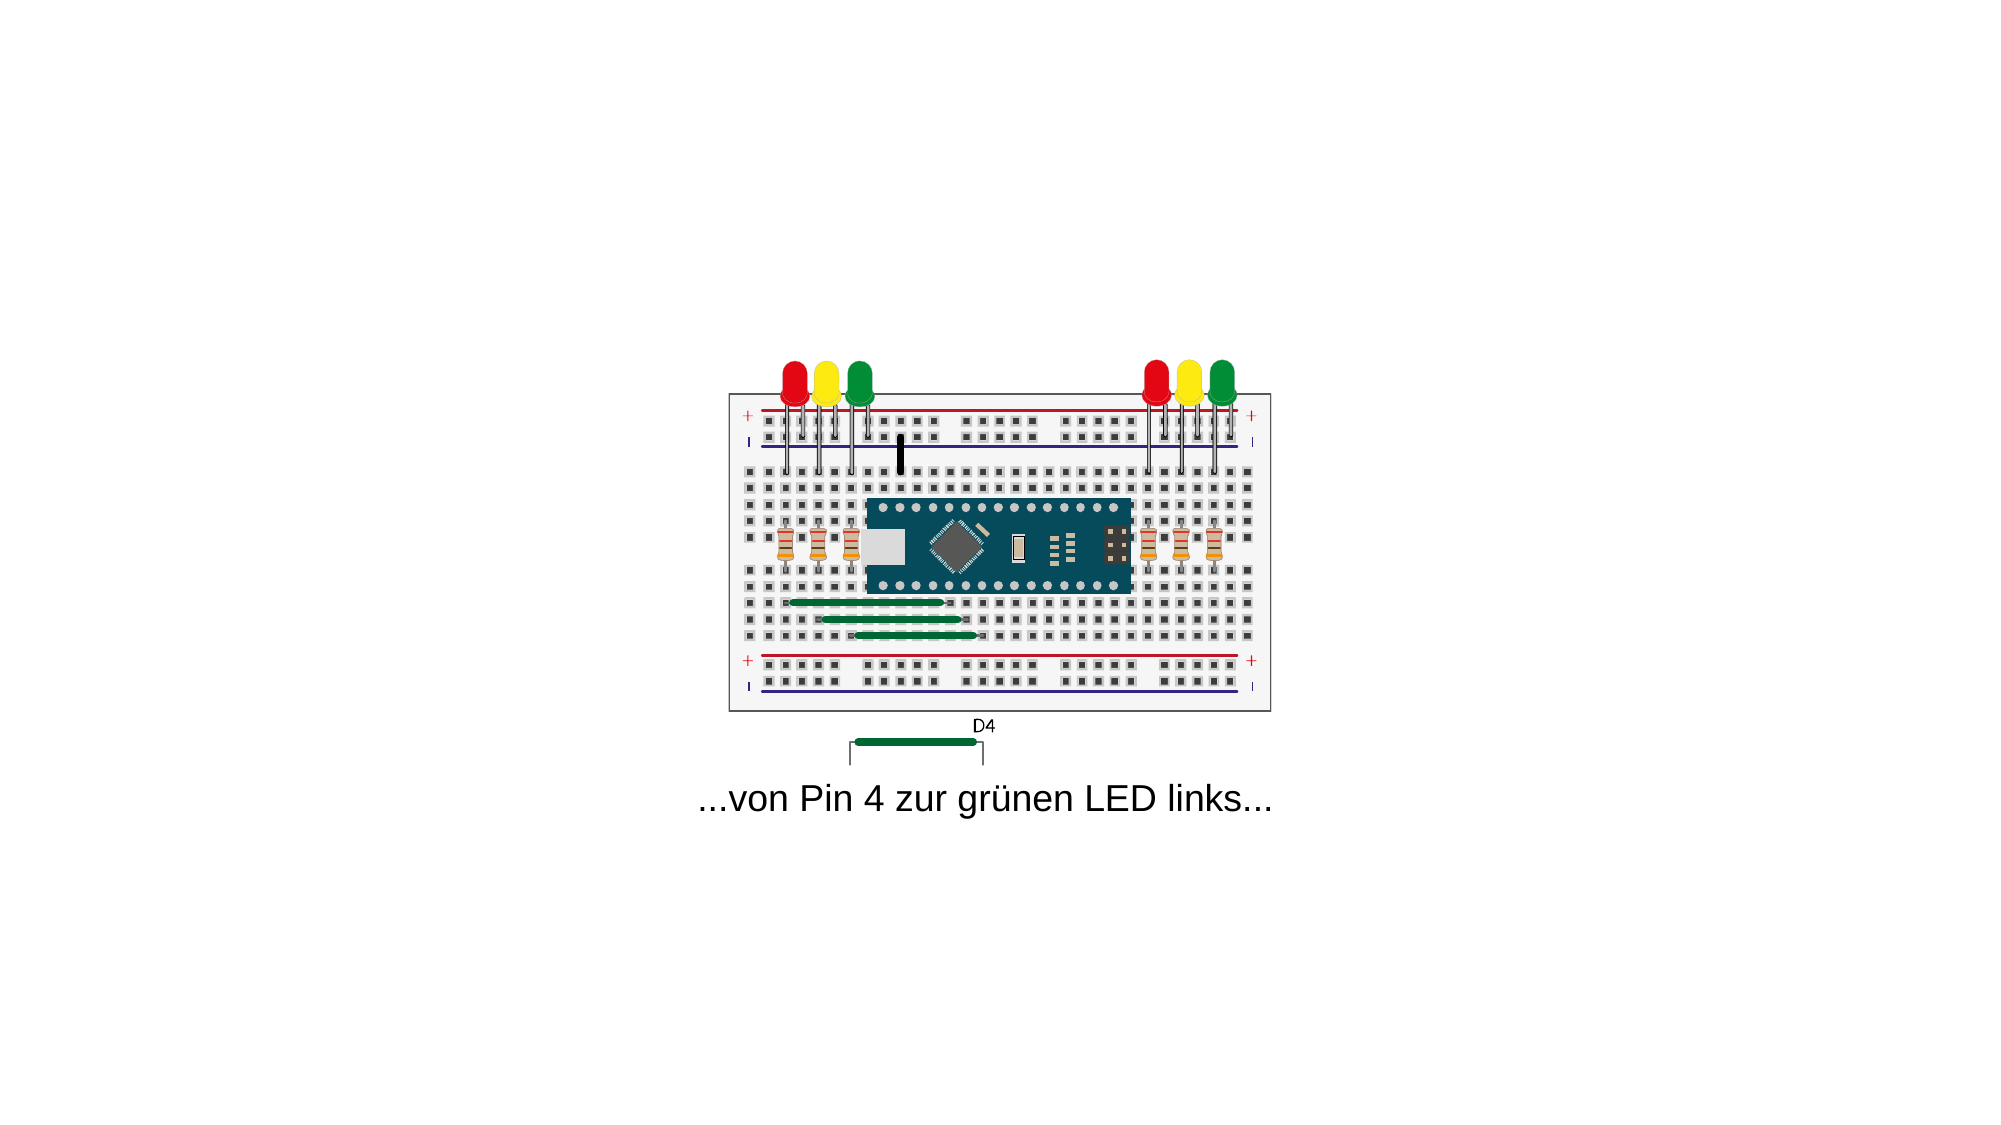

...von Pin 4 zur grünen LED links...